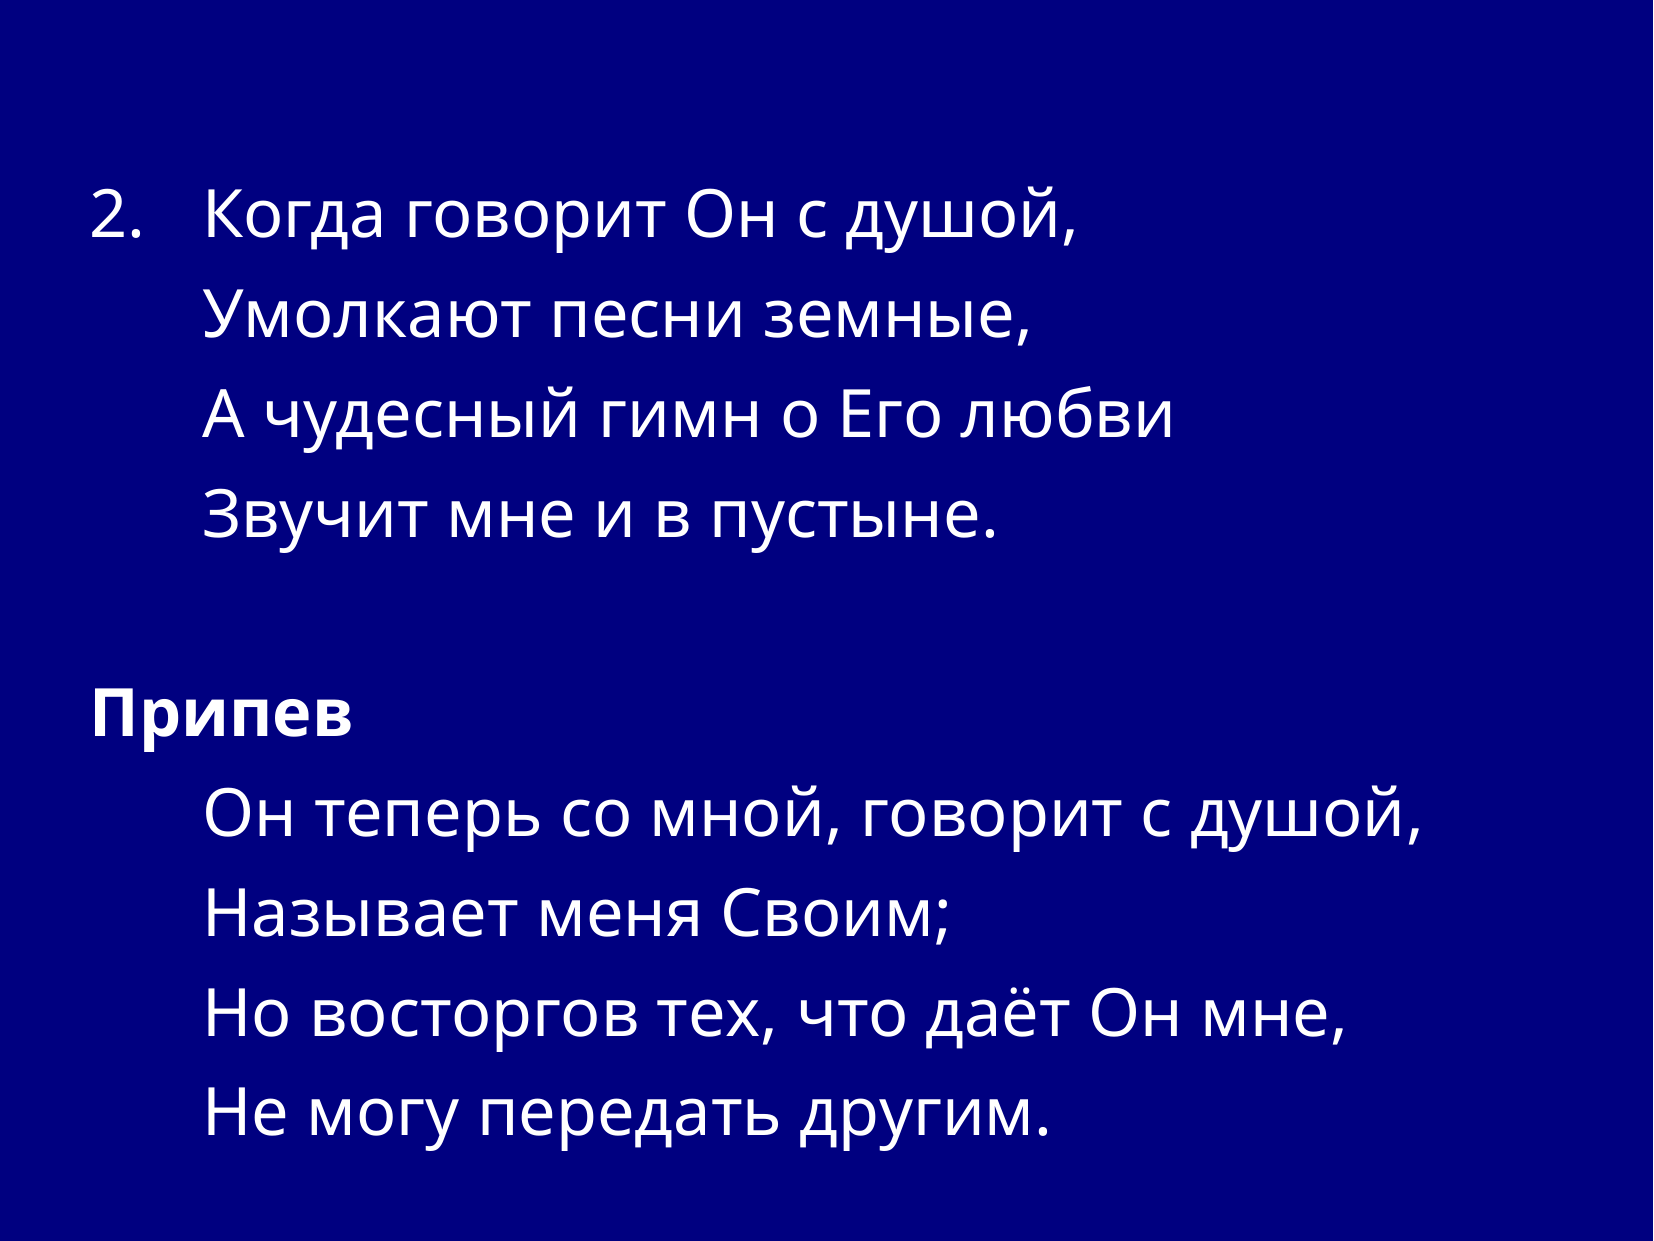

2.	Когда говорит Он с душой,
	Умолкают песни земные,
	А чудесный гимн о Его любви
	Звучит мне и в пустыне.
Припев
	Он теперь со мной, говорит с душой,
	Называет меня Своим;
	Но восторгов тех, что даёт Он мне,
	Не могу передать другим.